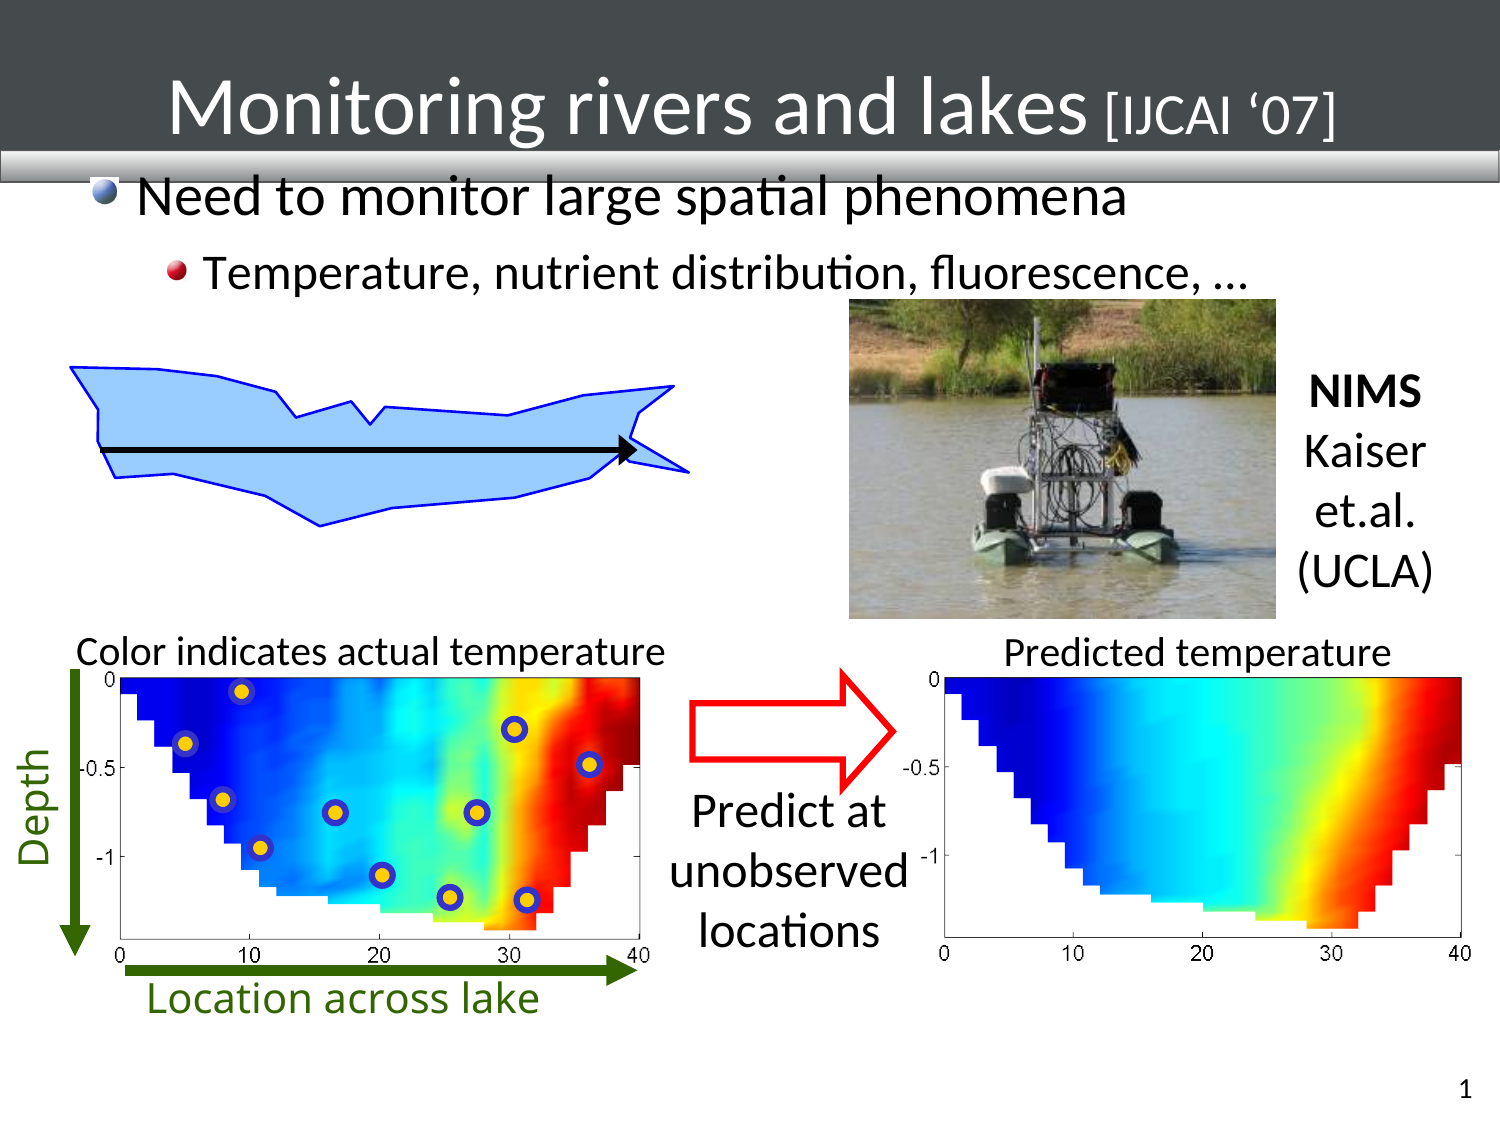

# Monitoring rivers and lakes [IJCAI ‘07]
Need to monitor large spatial phenomena
Temperature, nutrient distribution, fluorescence, …
NIMS
Kaiser
et.al.
(UCLA)
Color indicates actual temperature
Predicted temperature
Depth
Location across lake
Predict at
unobserved
locations